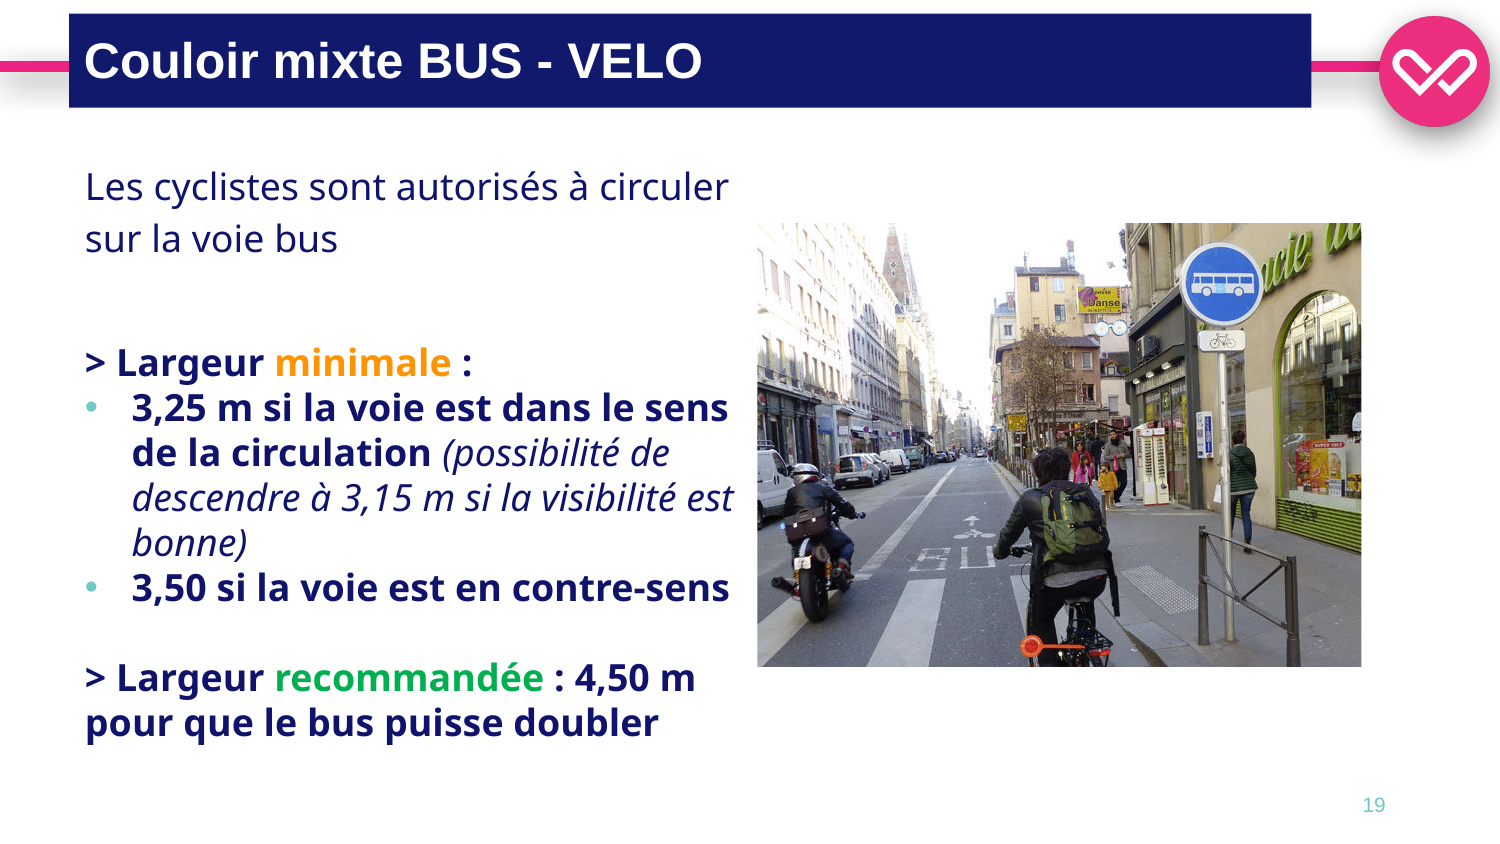

# Couloir mixte BUS - VELO
Les cyclistes sont autorisés à circuler sur la voie bus
> Largeur minimale :
3,25 m si la voie est dans le sens de la circulation (possibilité de descendre à 3,15 m si la visibilité est bonne)
3,50 si la voie est en contre-sens
> Largeur recommandée : 4,50 m pour que le bus puisse doubler